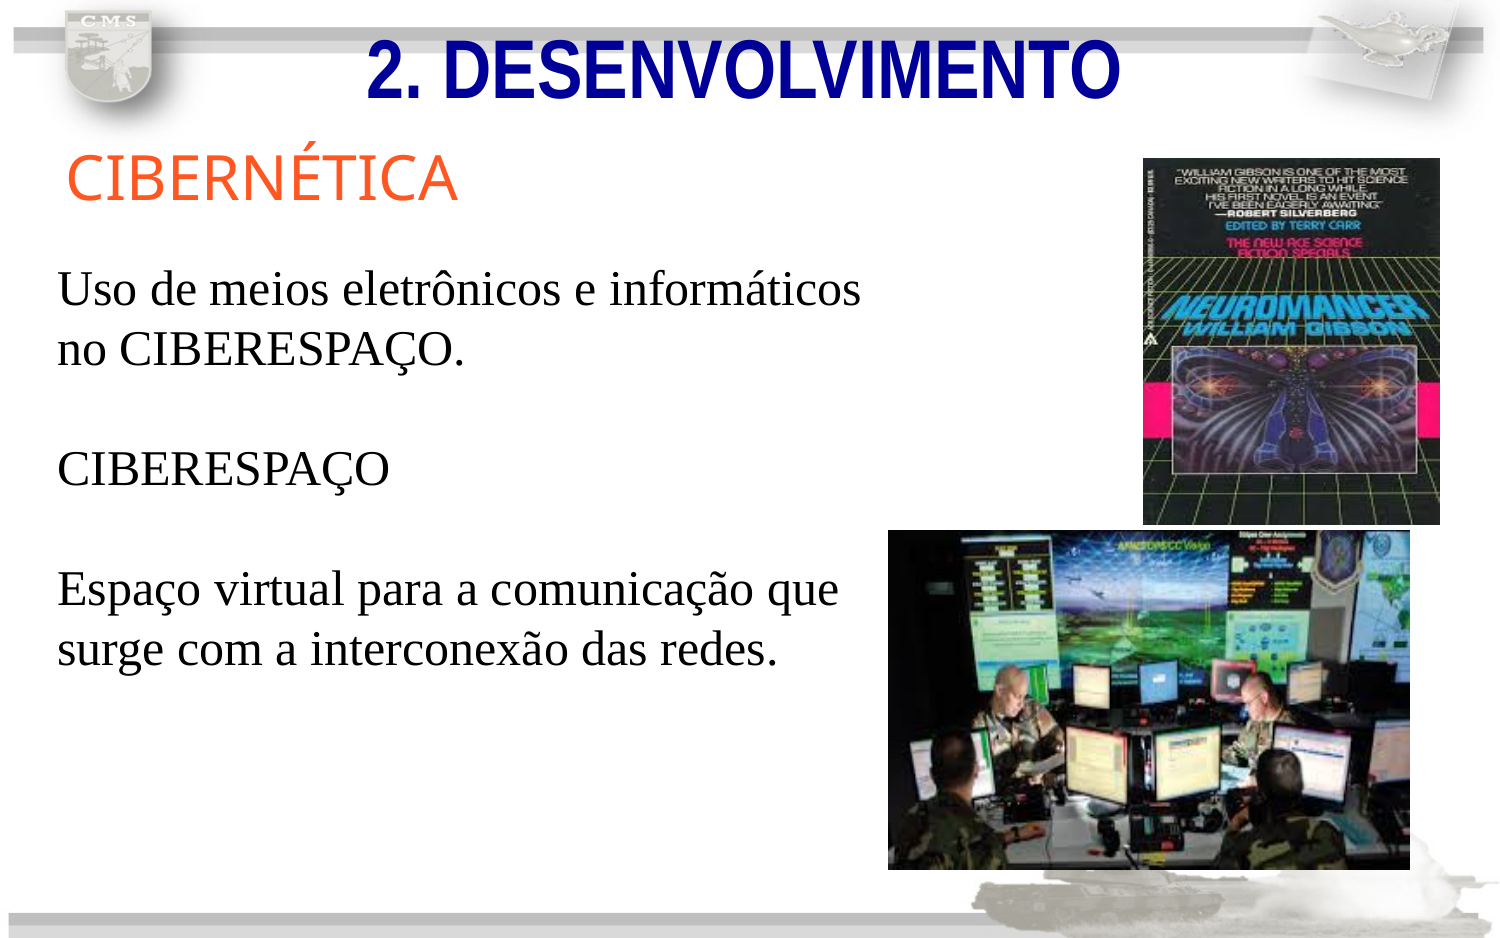

2. DESENVOLVIMENTO
CIBERNÉTICA
Uso de meios eletrônicos e informáticos no CIBERESPAÇO.
CIBERESPAÇO
Espaço virtual para a comunicação que surge com a interconexão das redes.